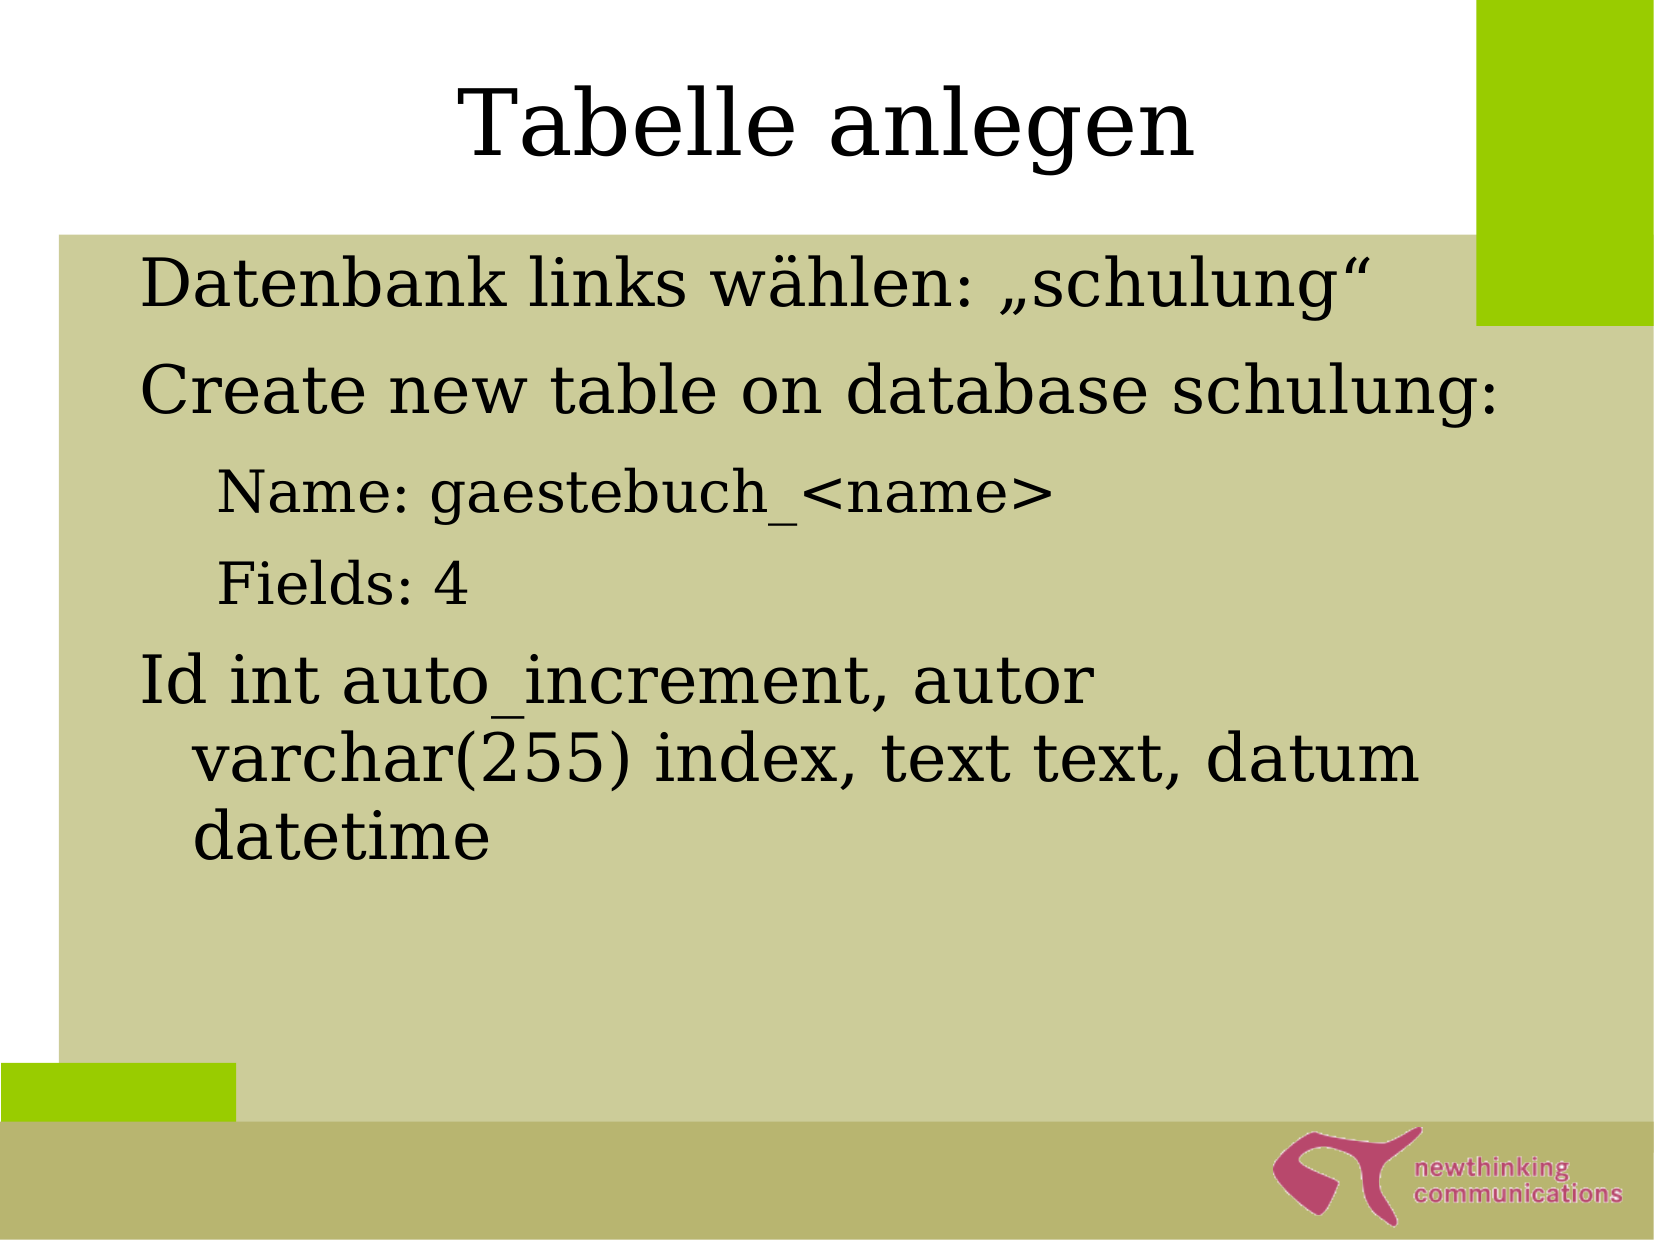

# Tabelle anlegen
Datenbank links wählen: „schulung“
Create new table on database schulung:
Name: gaestebuch_<name>
Fields: 4
Id int auto_increment, autor varchar(255) index, text text, datum datetime